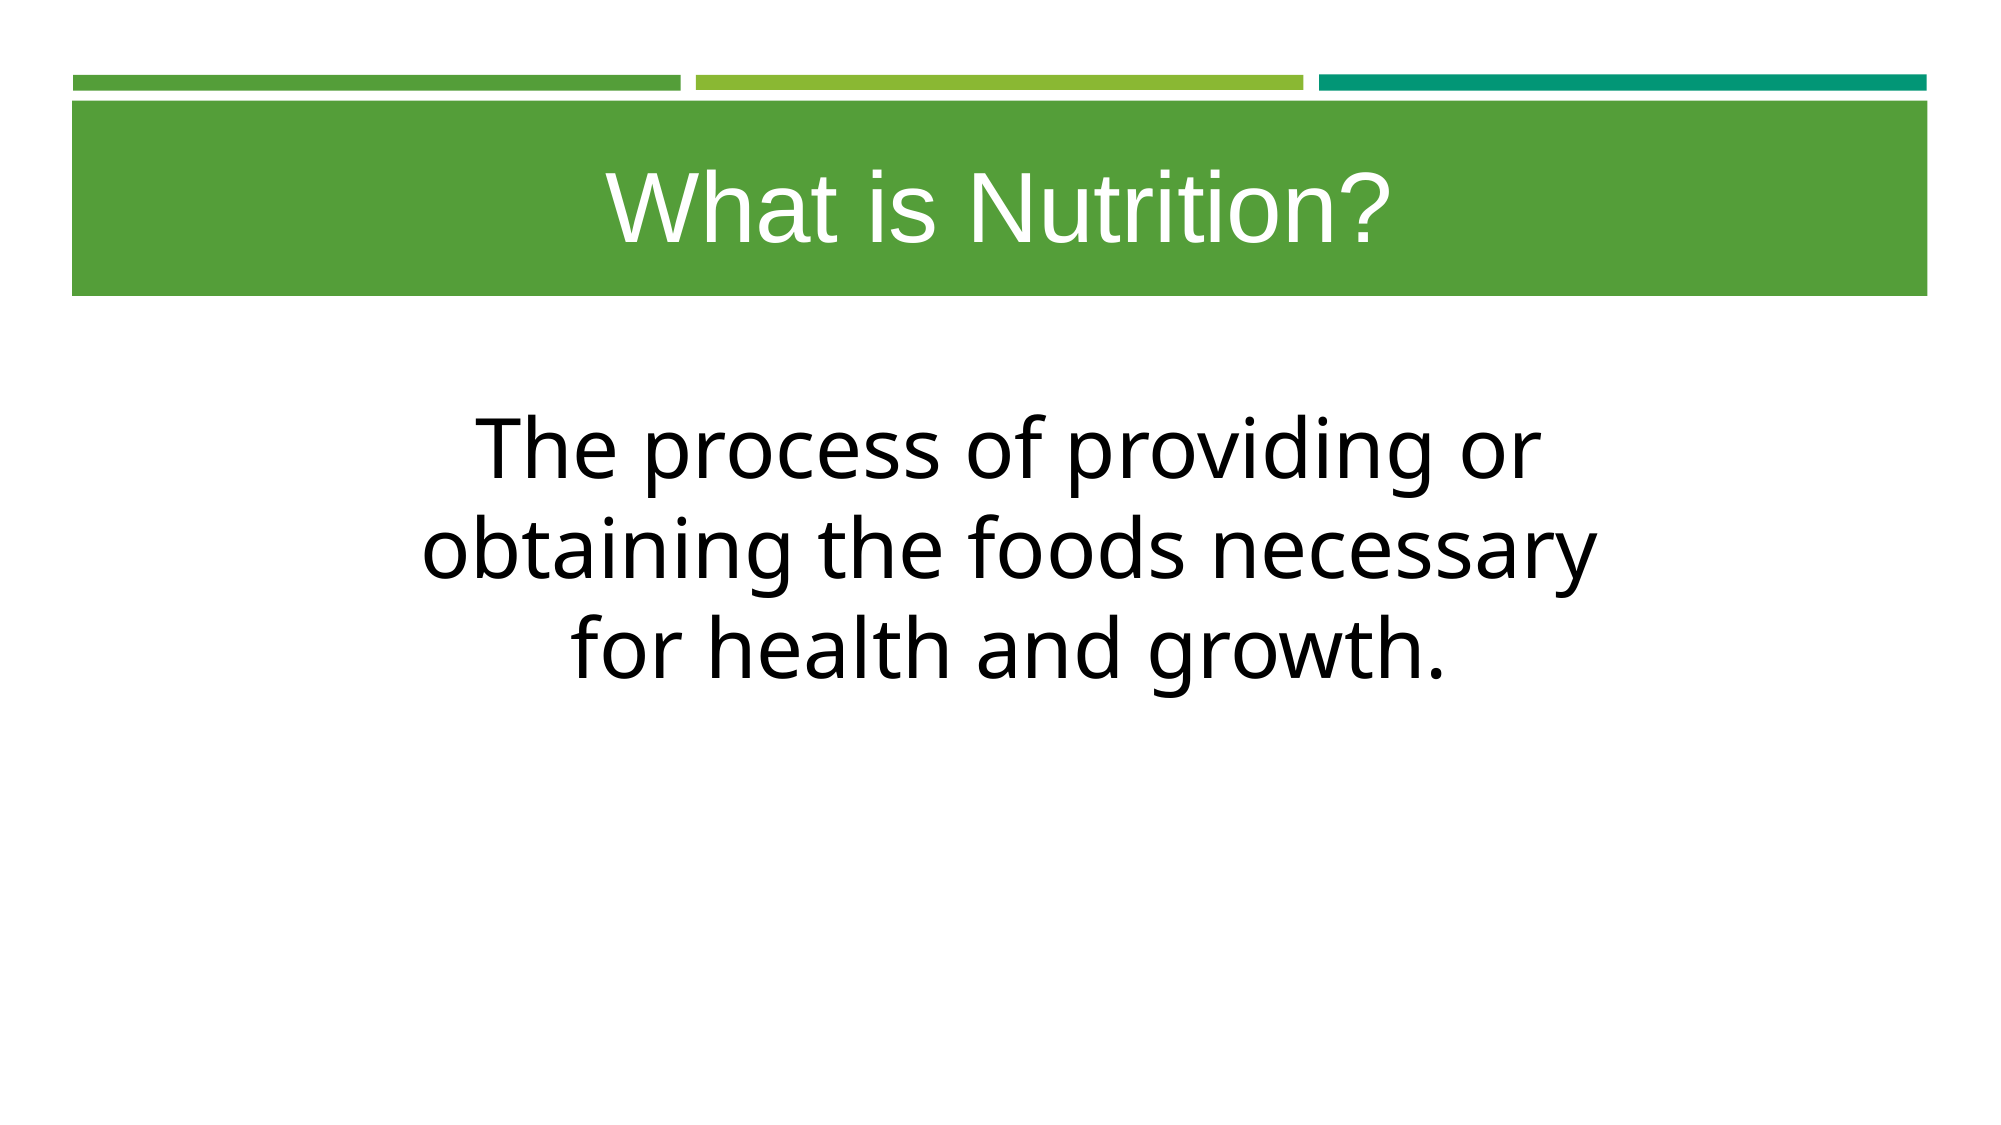

# What is Nutrition?
The process of providing or obtaining the foods necessary for health and growth.